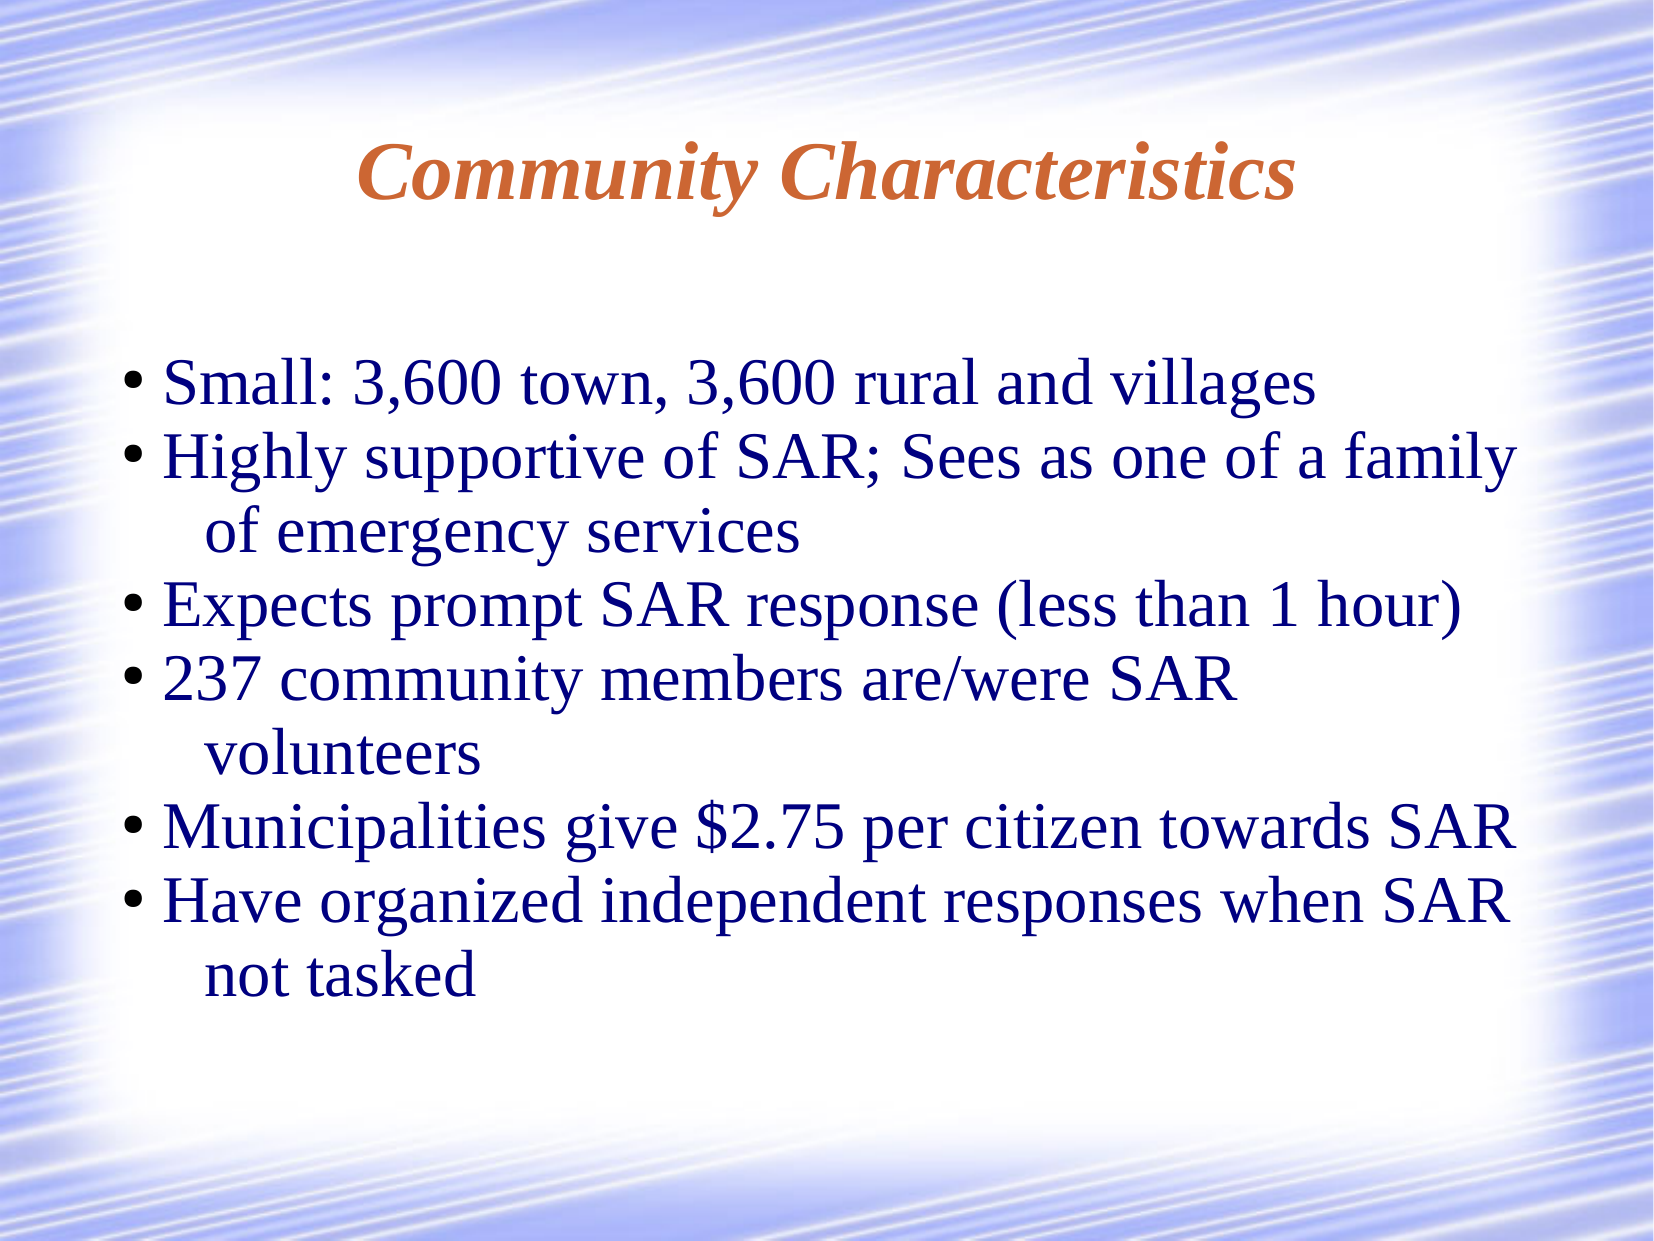

# Community Characteristics
 Small: 3,600 town, 3,600 rural and villages
 Highly supportive of SAR; Sees as one of a family of emergency services
 Expects prompt SAR response (less than 1 hour)
 237 community members are/were SAR
volunteers
 Municipalities give $2.75 per citizen towards SAR
 Have organized independent responses when SAR not tasked